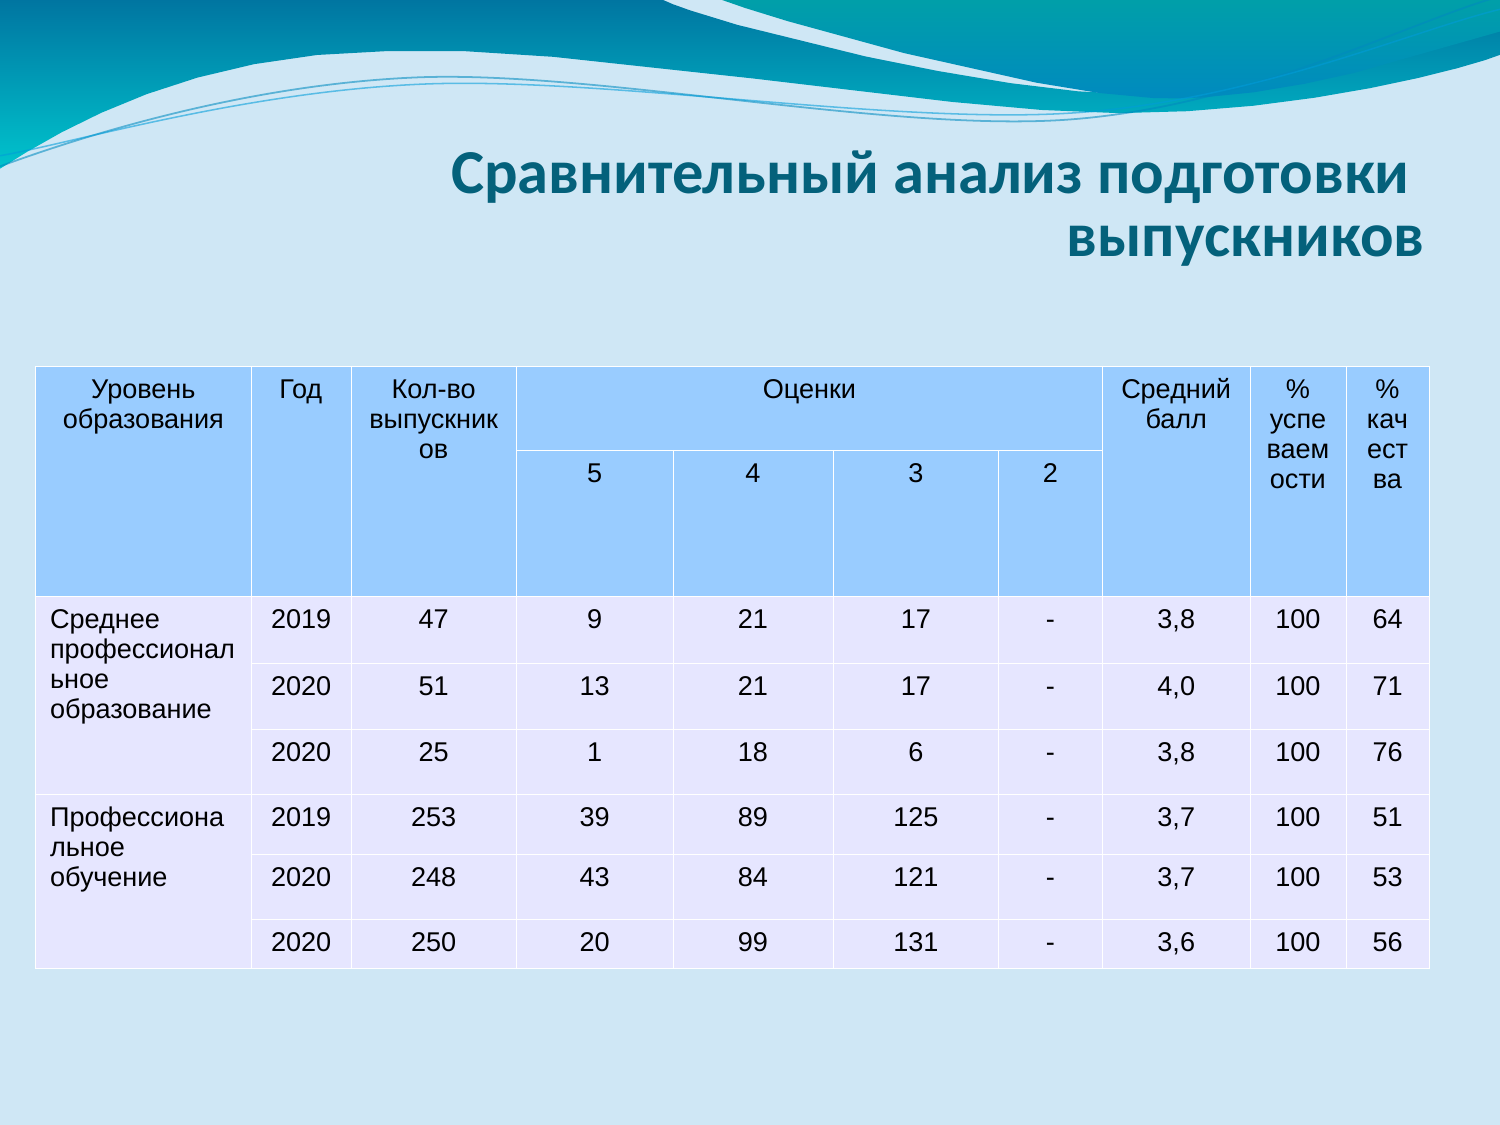

# Сравнительный анализ подготовки выпускников
| Уровень образования | Год | Кол-во выпускников | Оценки | | | | Средний балл | % успеваемости | % качества |
| --- | --- | --- | --- | --- | --- | --- | --- | --- | --- |
| | | | 5 | 4 | 3 | 2 | | | |
| Среднее профессиональное образование | 2019 | 47 | 9 | 21 | 17 | - | 3,8 | 100 | 64 |
| | 2020 | 51 | 13 | 21 | 17 | - | 4,0 | 100 | 71 |
| | 2020 | 25 | 1 | 18 | 6 | - | 3,8 | 100 | 76 |
| Профессиональное обучение | 2019 | 253 | 39 | 89 | 125 | - | 3,7 | 100 | 51 |
| | 2020 | 248 | 43 | 84 | 121 | - | 3,7 | 100 | 53 |
| | 2020 | 250 | 20 | 99 | 131 | - | 3,6 | 100 | 56 |